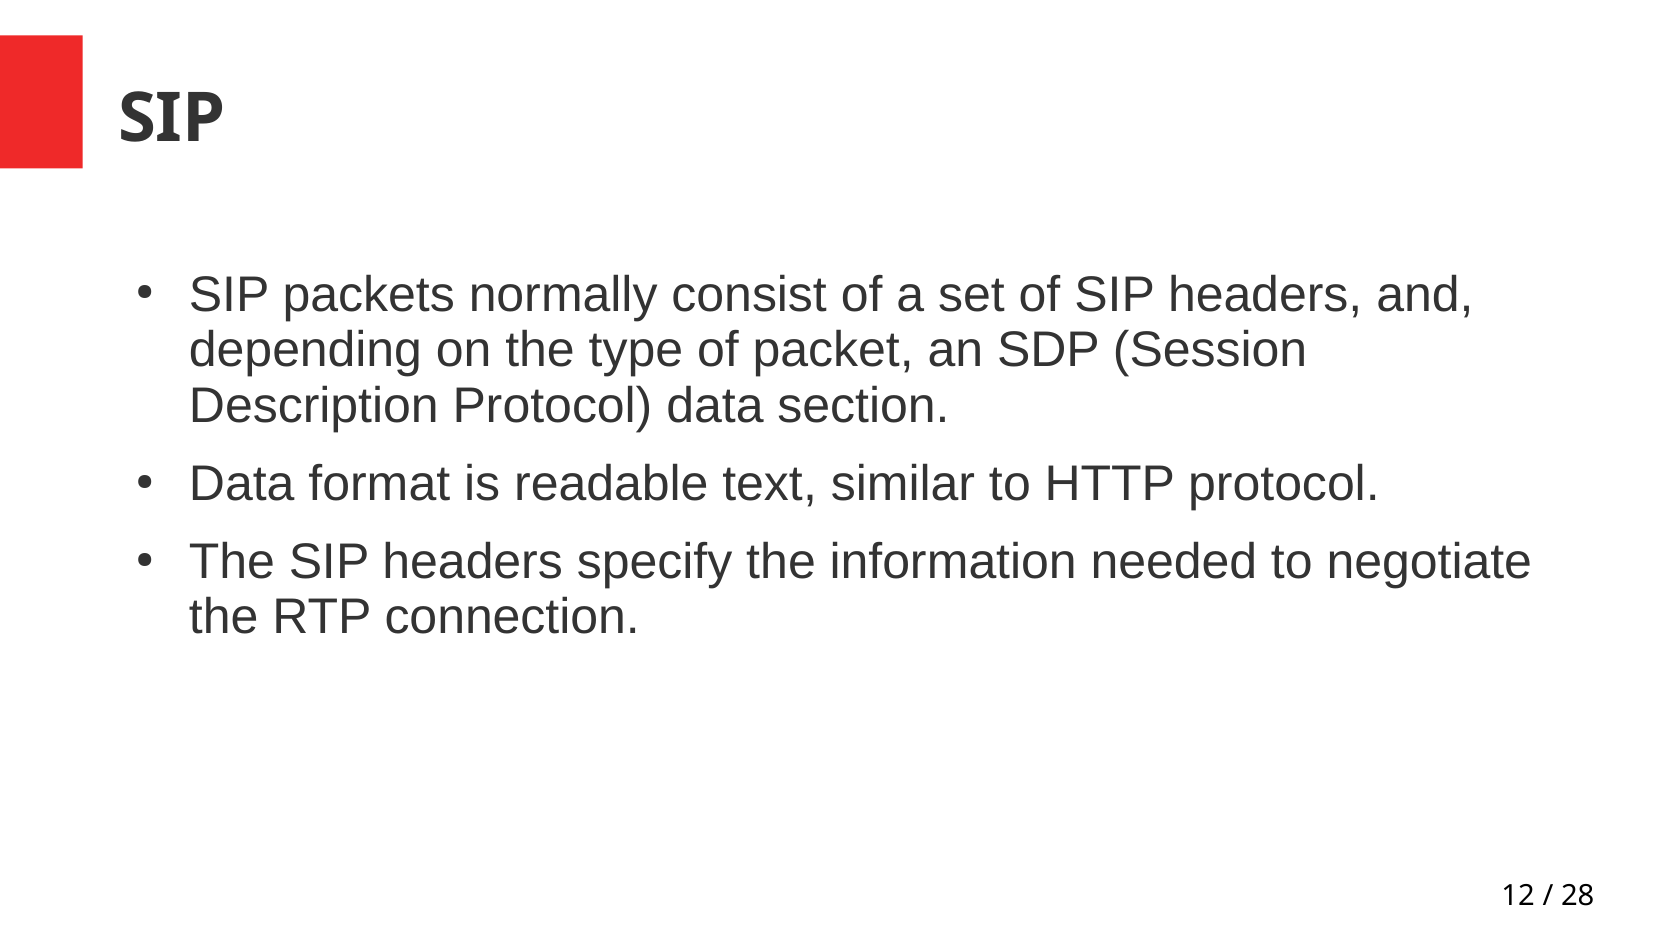

# SIP
SIP packets normally consist of a set of SIP headers, and, depending on the type of packet, an SDP (Session Description Protocol) data section.
Data format is readable text, similar to HTTP protocol.
The SIP headers specify the information needed to negotiate the RTP connection.
12